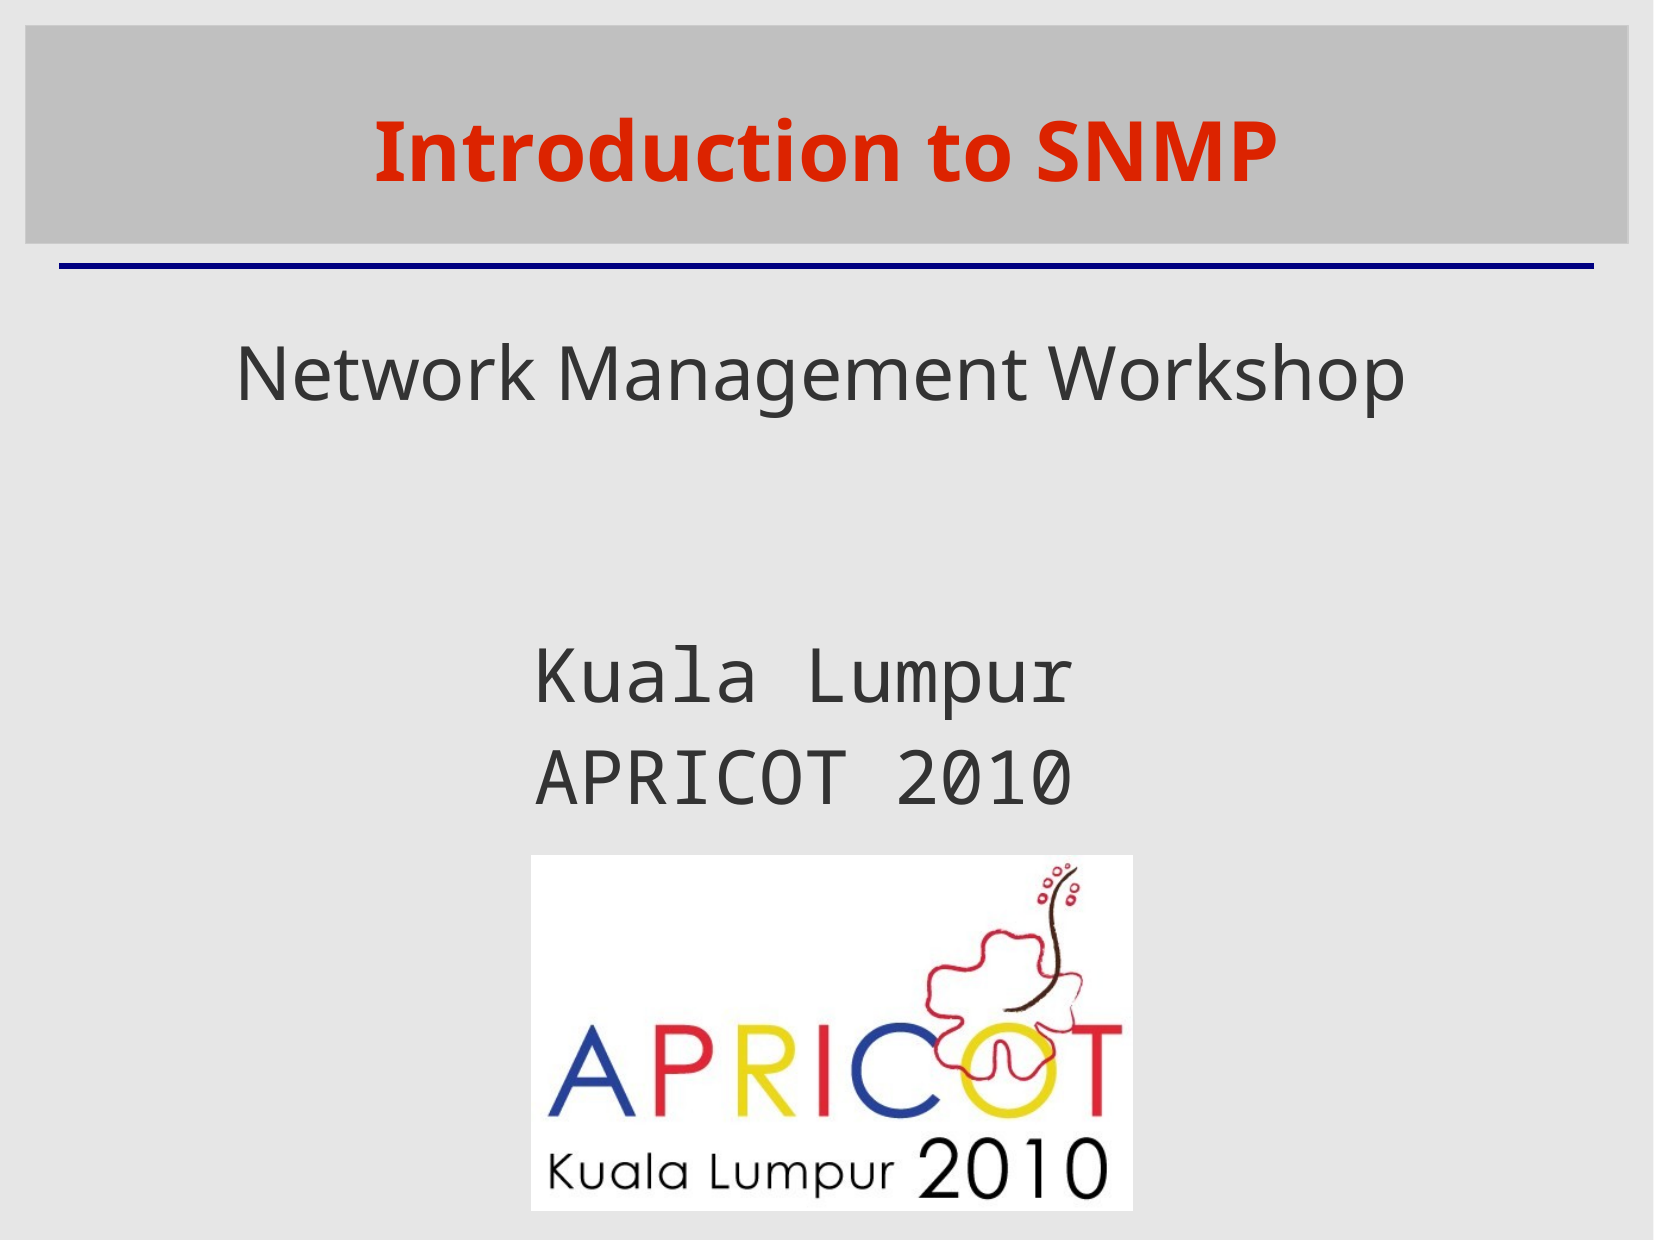

Introduction to SNMP
# Network Management Workshop
Kuala Lumpur
APRICOT 2010